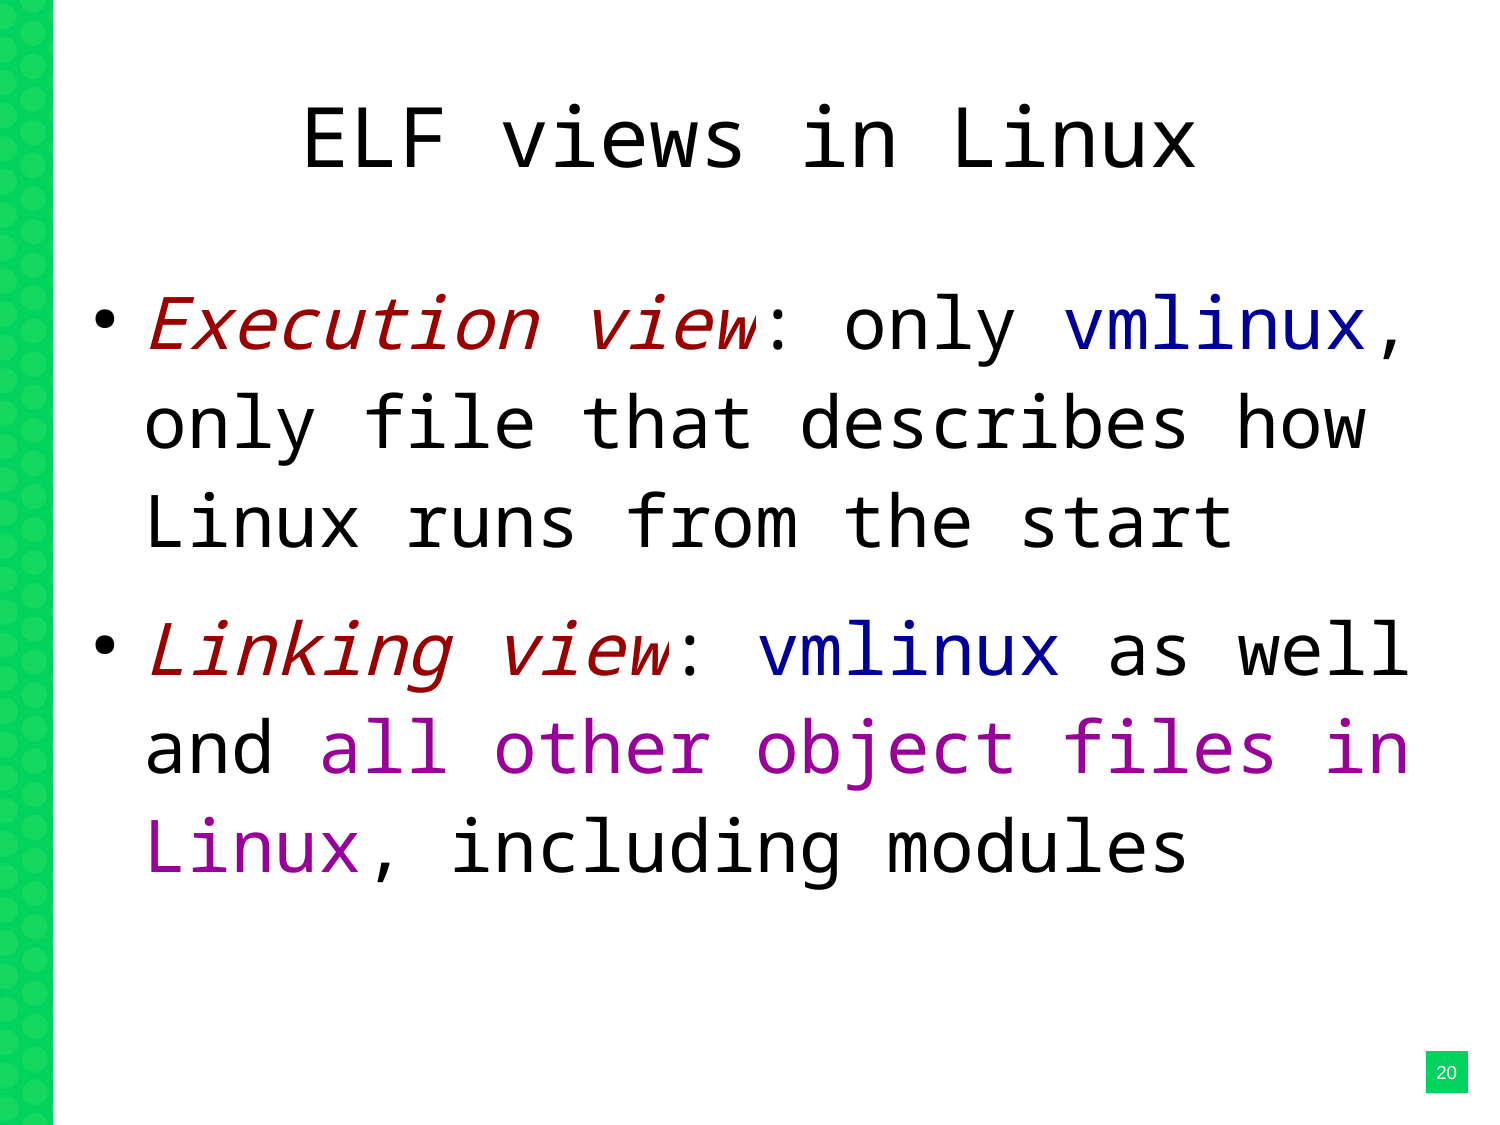

# ELF views in Linux
Execution view: only vmlinux, only file that describes how Linux runs from the start
Linking view: vmlinux as well and all other object files in Linux, including modules